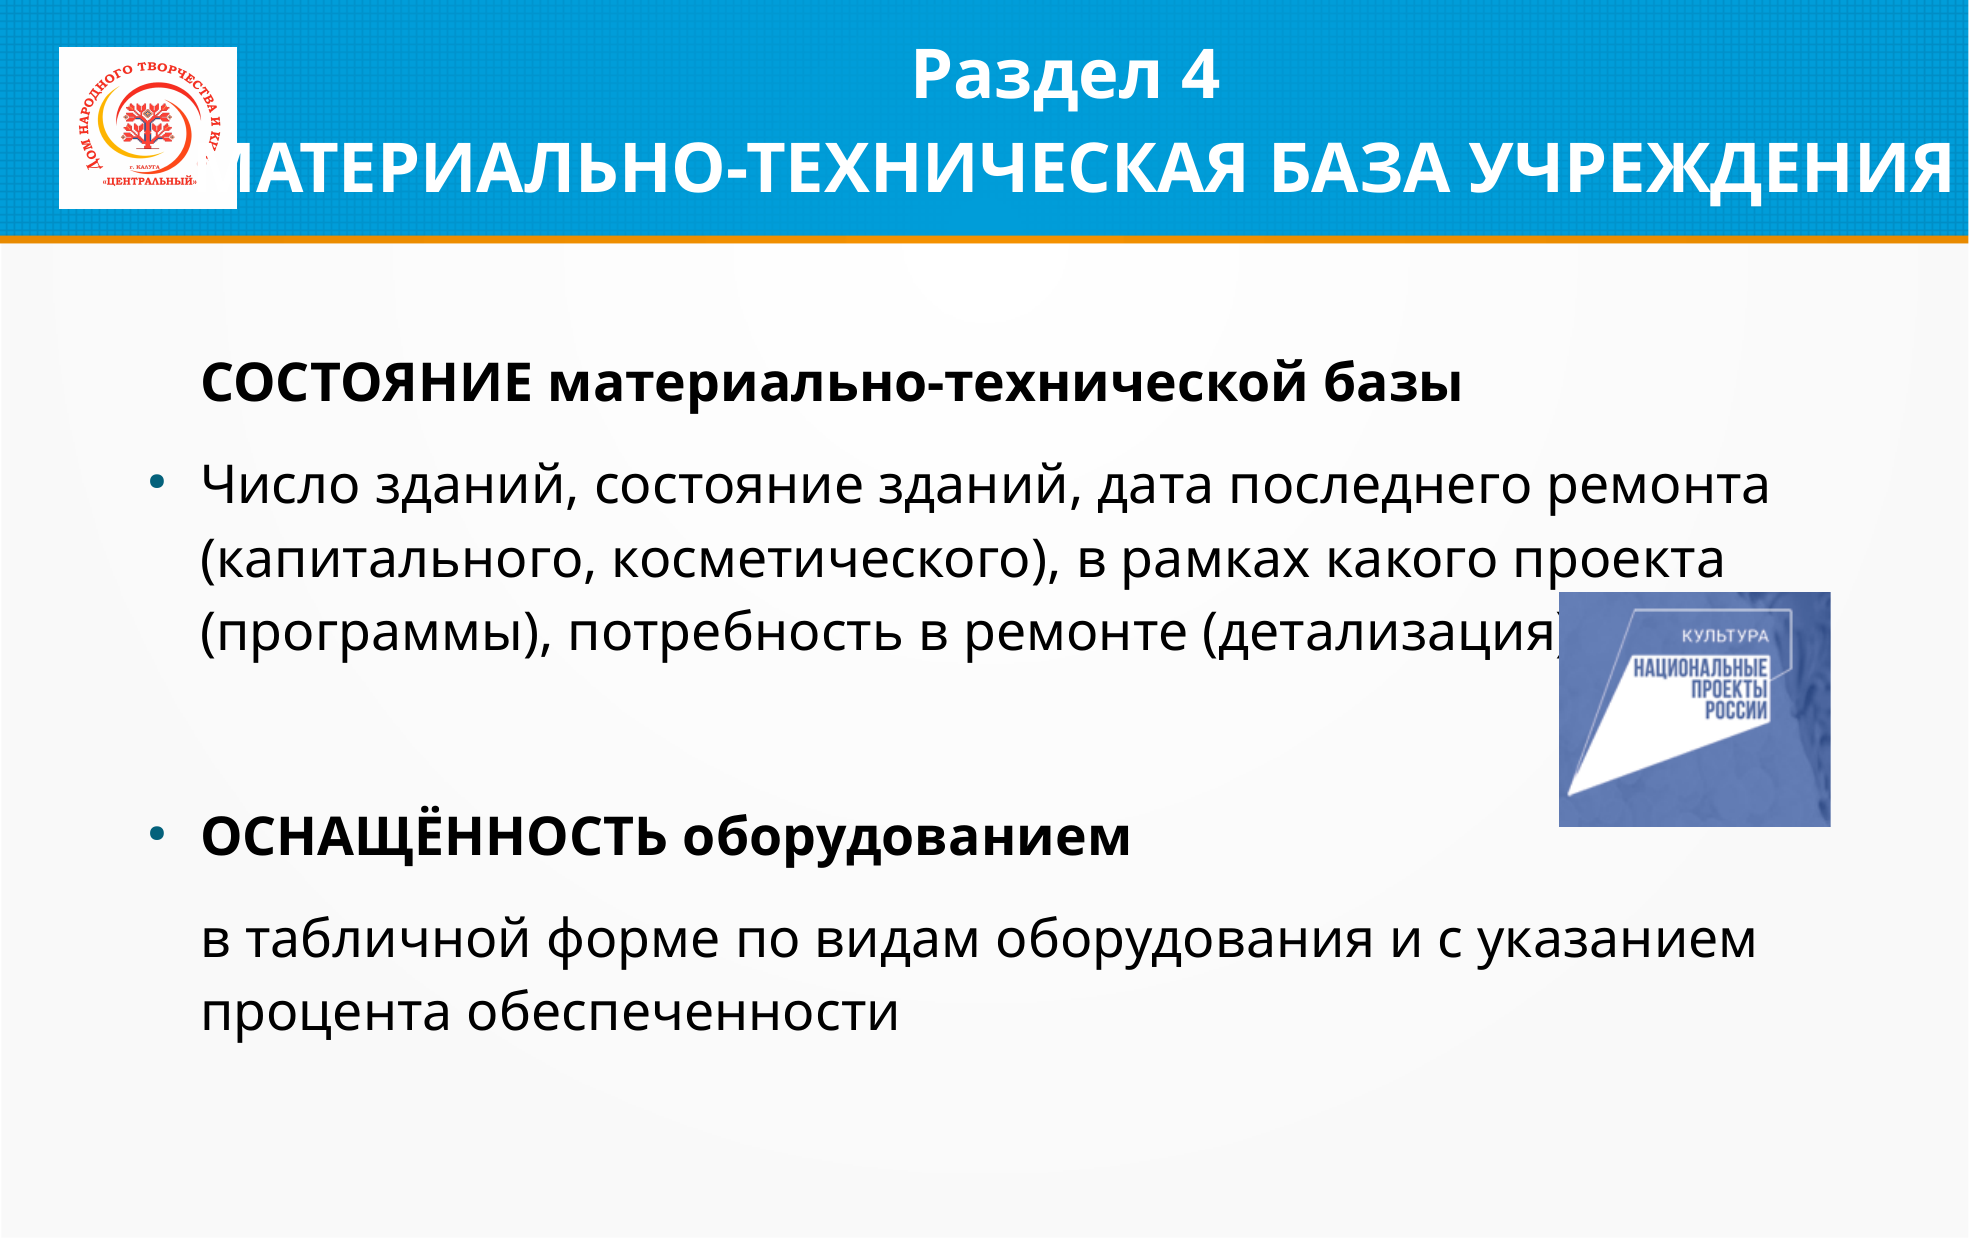

# Раздел 4 МАТЕРИАЛЬНО-ТЕХНИЧЕСКАЯ БАЗА УЧРЕЖДЕНИЯ
СОСТОЯНИЕ материально-технической базы
Число зданий, состояние зданий, дата последнего ремонта (капитального, косметического), в рамках какого проекта (программы), потребность в ремонте (детализация)
ОСНАЩЁННОСТЬ оборудованием
в табличной форме по видам оборудования и с указанием процента обеспеченности